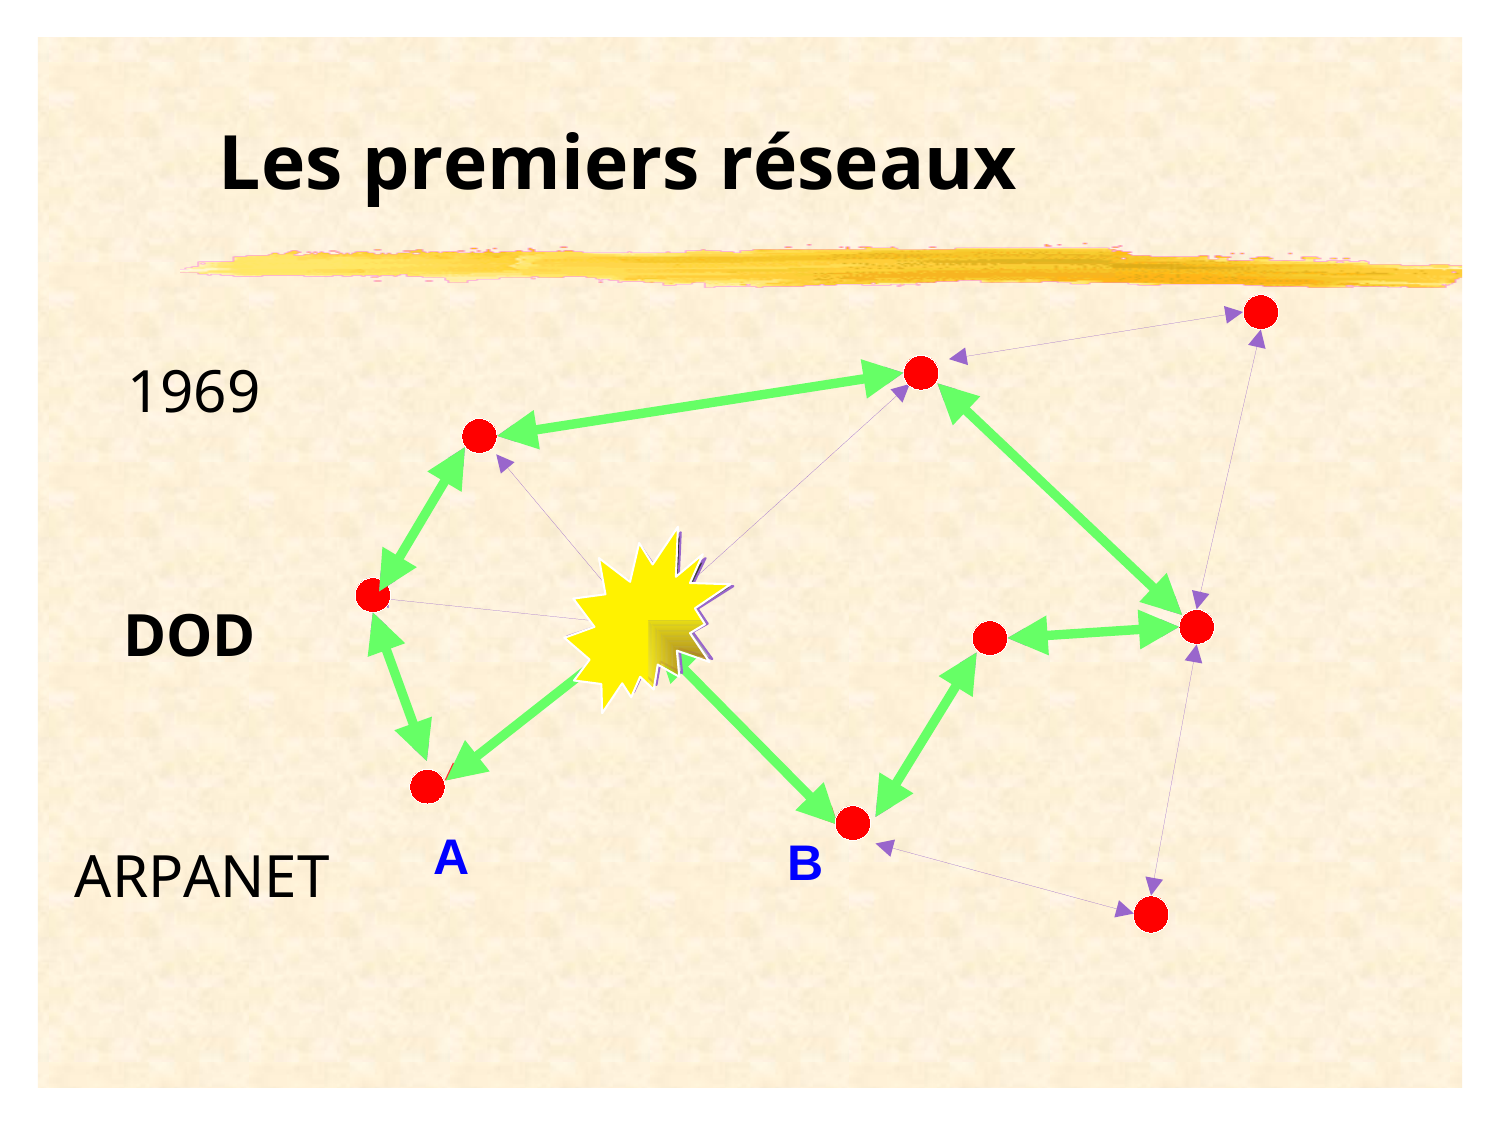

# Les premiers réseaux
1969
DOD
ARPANET
A
B